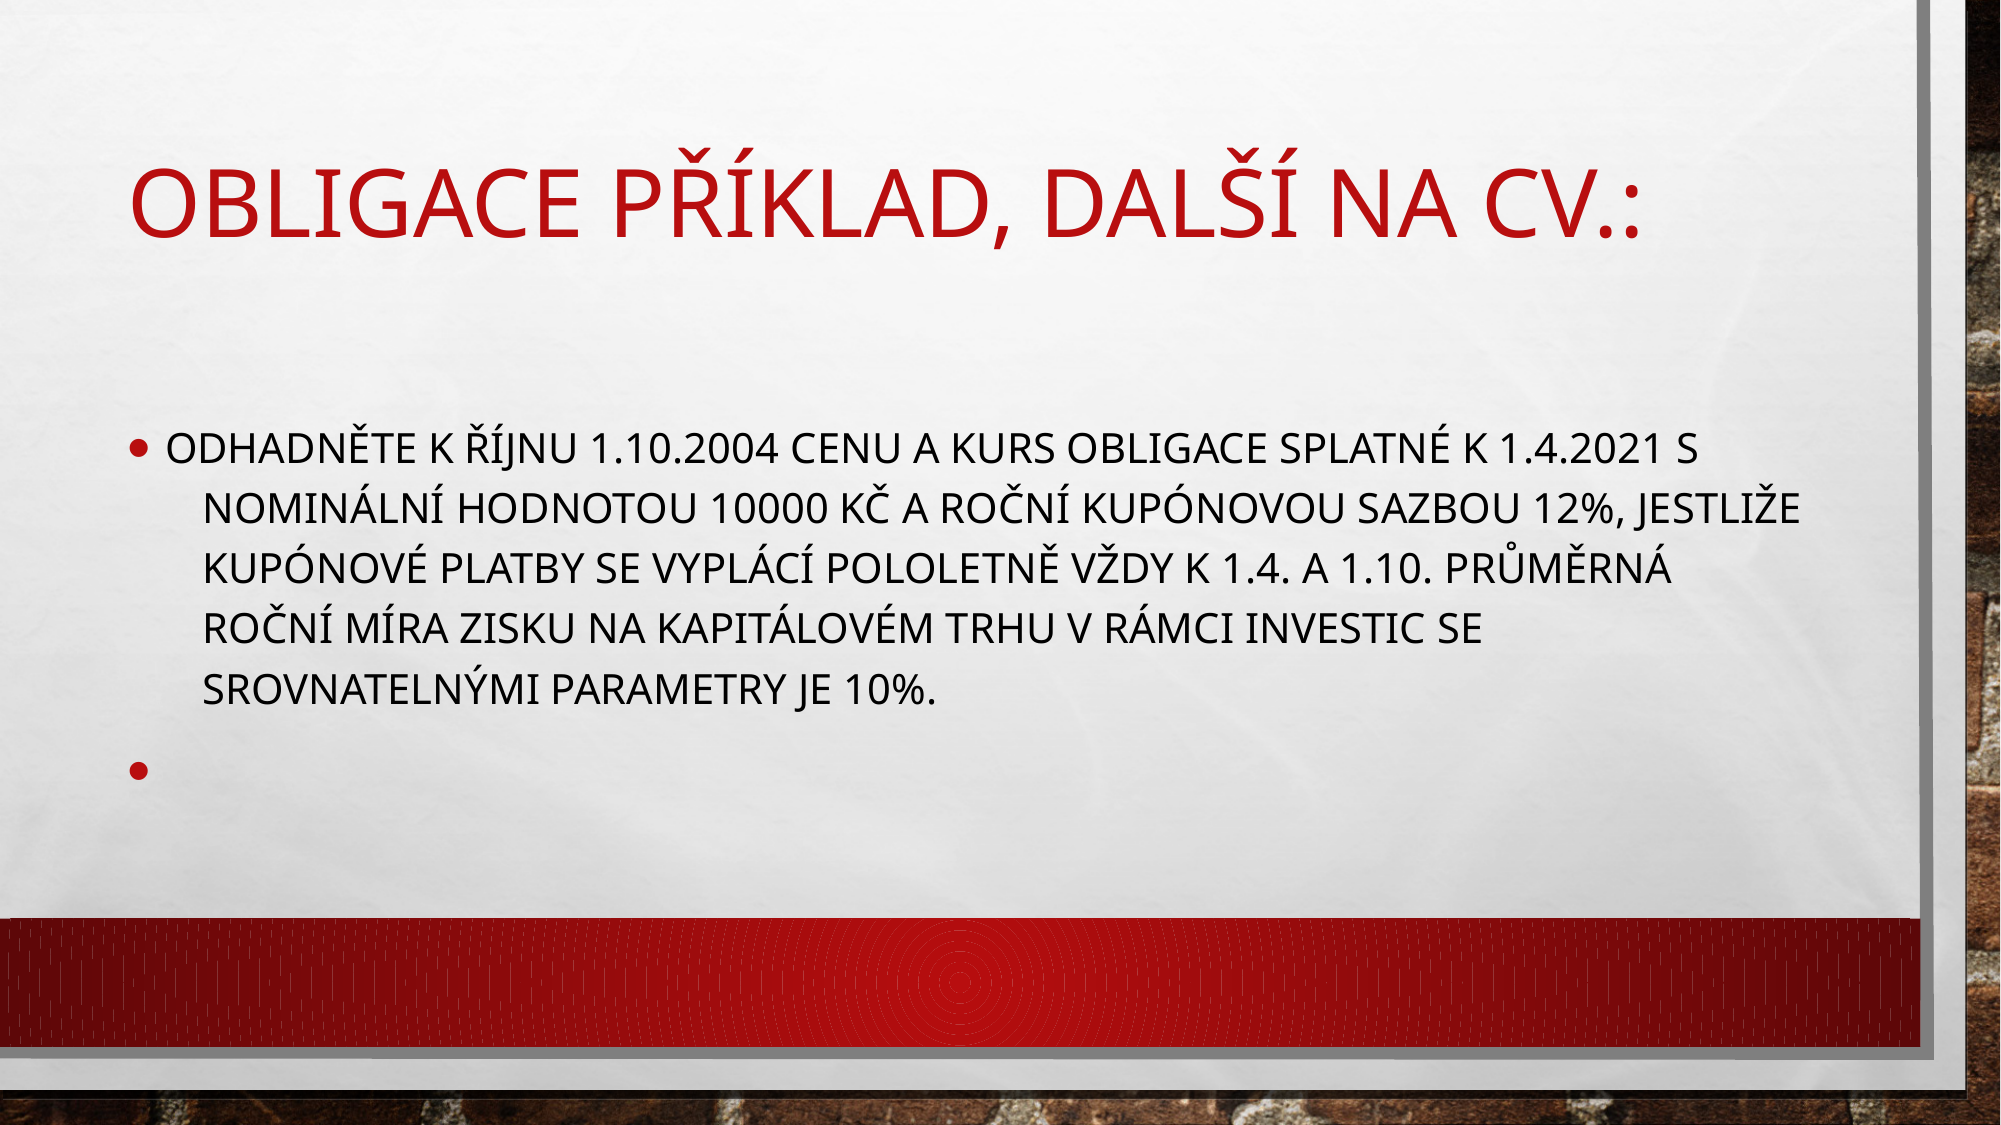

# OBLIGACE PŘÍKLAD, DALŠÍ NA CV.:
ODHADNĚTE K ŘÍJNU 1.10.2004 CENU A KURS OBLIGACE SPLATNÉ K 1.4.2021 s nominální hodnotou 10000 Kč a roční kupónovou sazbou 12%, jestliže kupónové platby se vyplácí pololetně vždy k 1.4. a 1.10. průměrná roční míra zisku na kapitálovém trhu v rámci investic se srovnatelnými parametry je 10%.